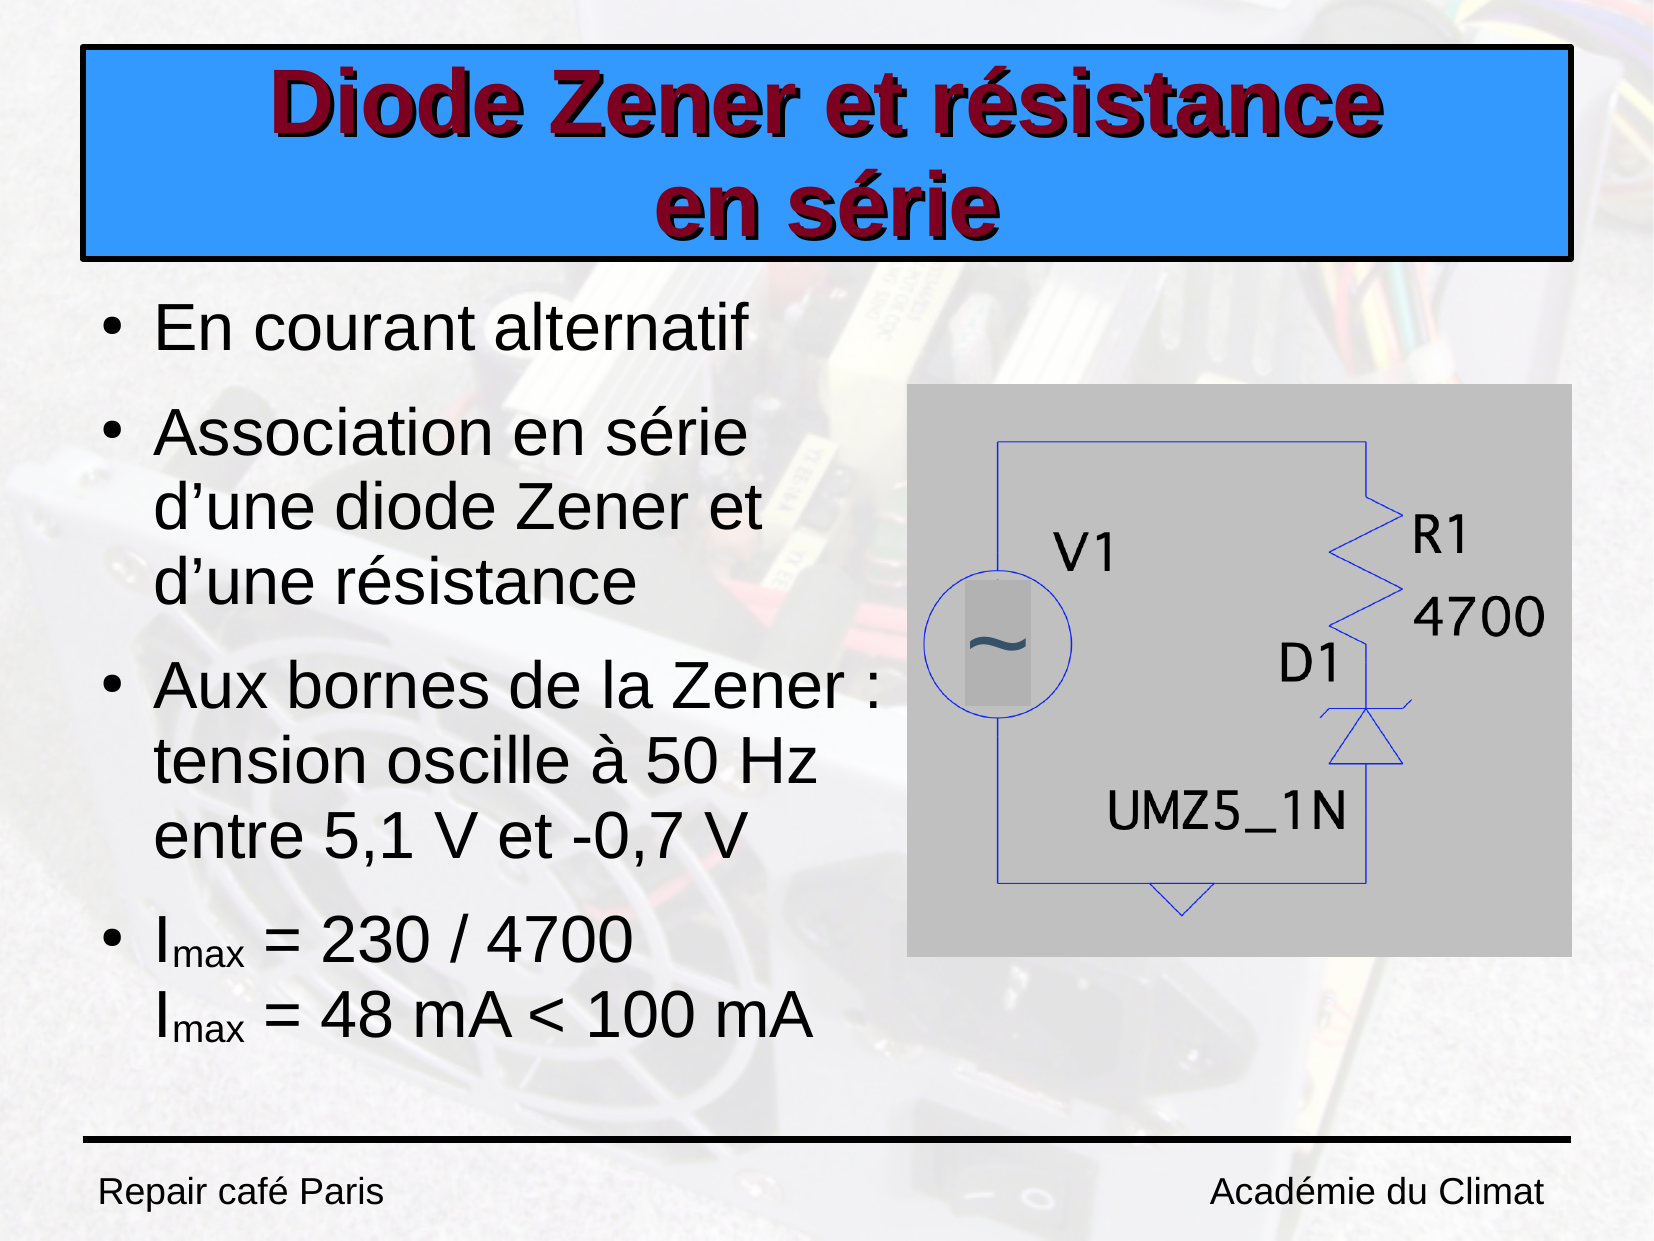

# Diode Zener et résistance en série
En courant alternatif
Association en série d’une diode Zener et d’une résistance
Aux bornes de la Zener : tension oscille à 50 Hz entre 5,1 V et -0,7 V
Imax = 230 / 4700
Imax = 48 mA < 100 mA
~
Repair café Paris	Académie du Climat